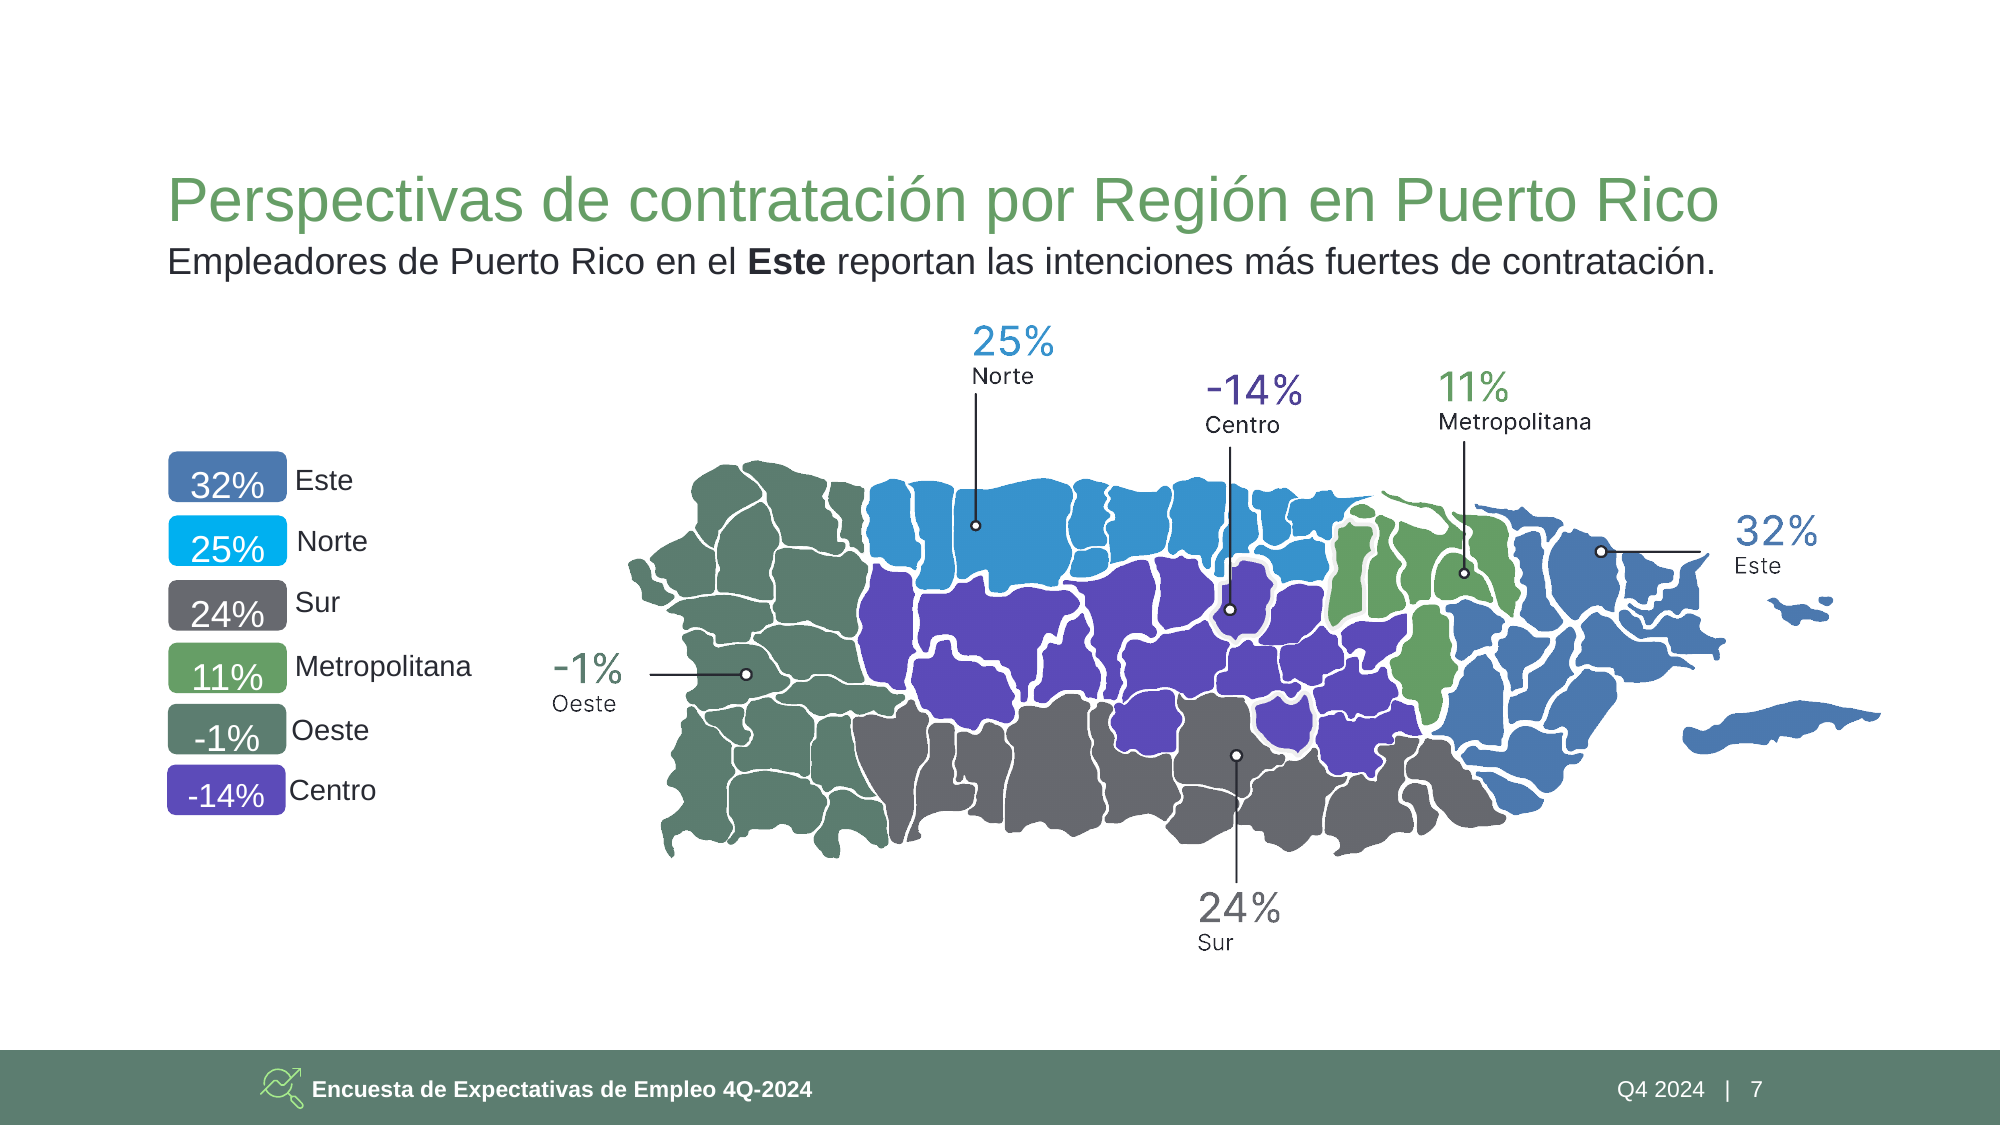

# Perspectivas de contratación por Región en Puerto Rico
Empleadores de Puerto Rico en el Este reportan las intenciones más fuertes de contratación.
32%
Este
Norte
25%
Sur
24%
Metropolitana
11%
-1%
Oeste
Centro
-14%